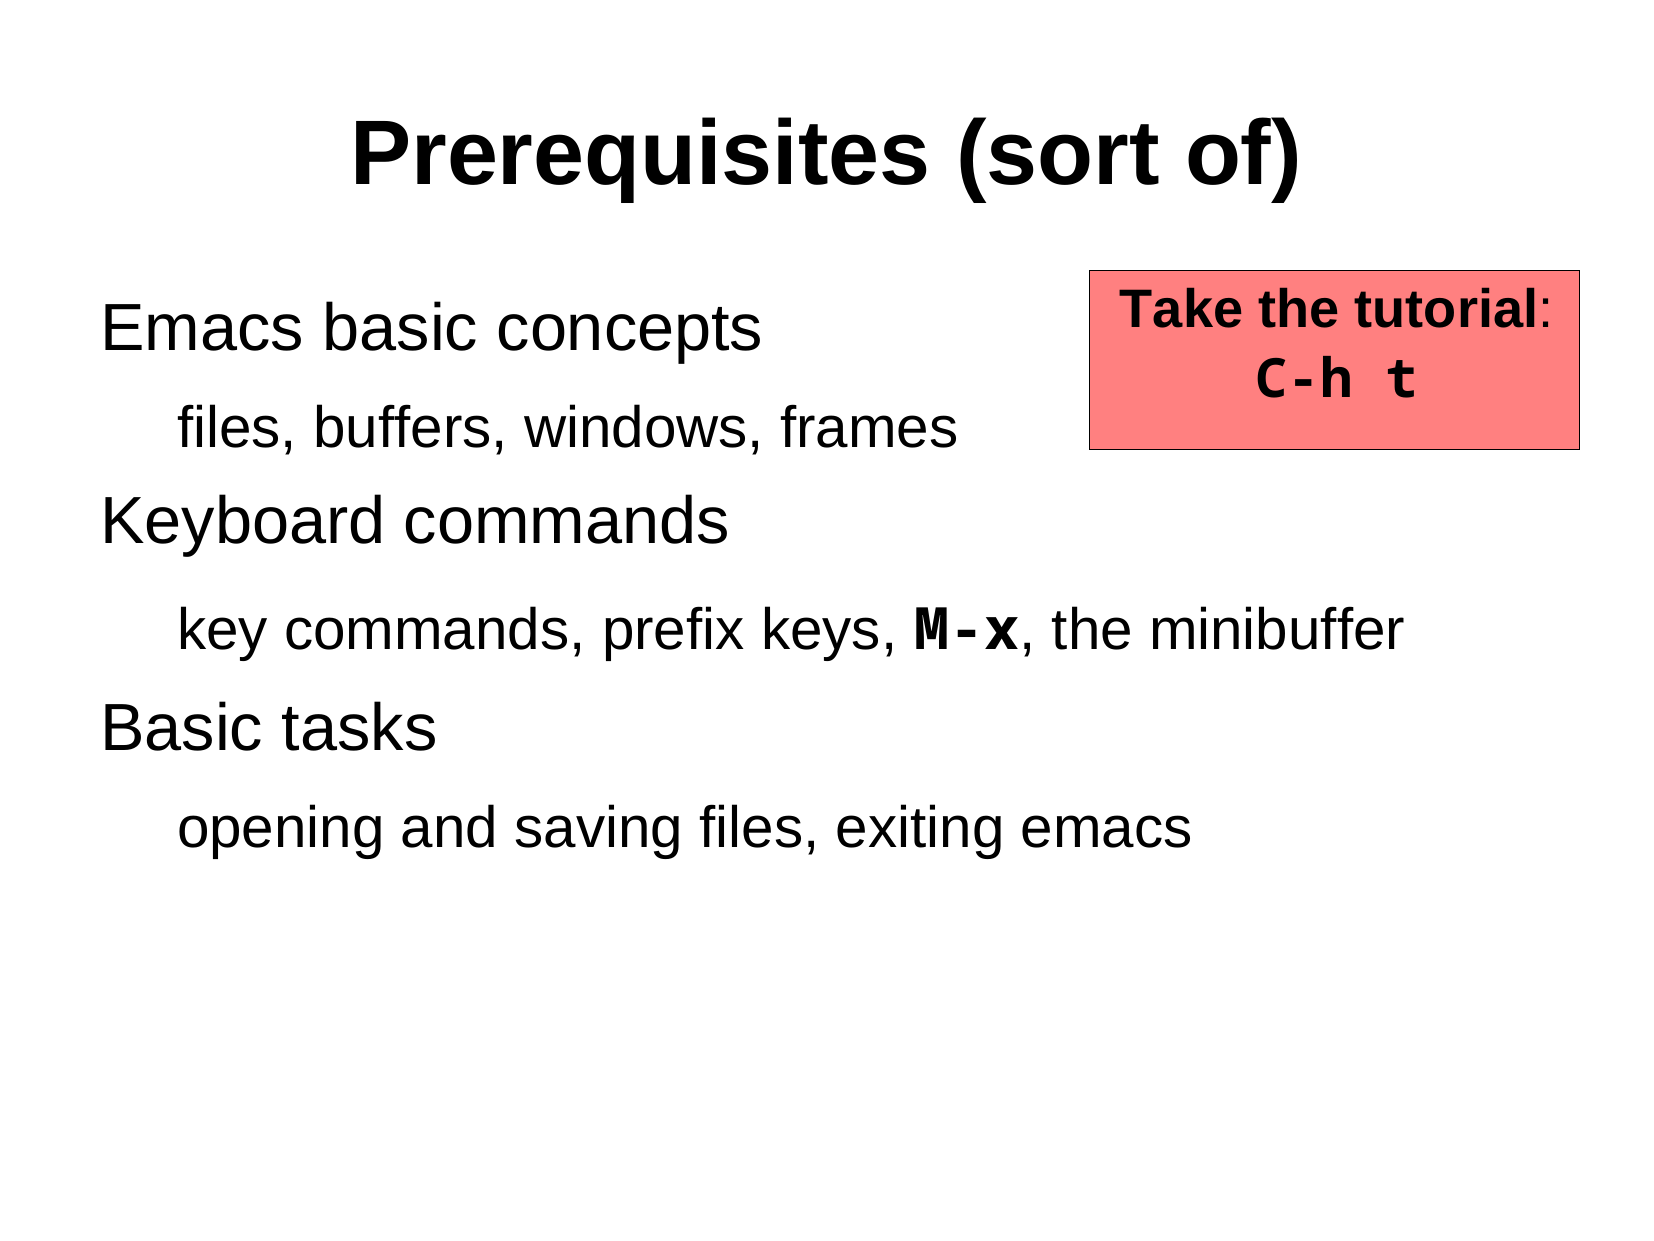

# Prerequisites (sort of)
Take the tutorial:
C-h t
Emacs basic concepts
files, buffers, windows, frames
Keyboard commands
key commands, prefix keys, M-x, the minibuffer
Basic tasks
opening and saving files, exiting emacs